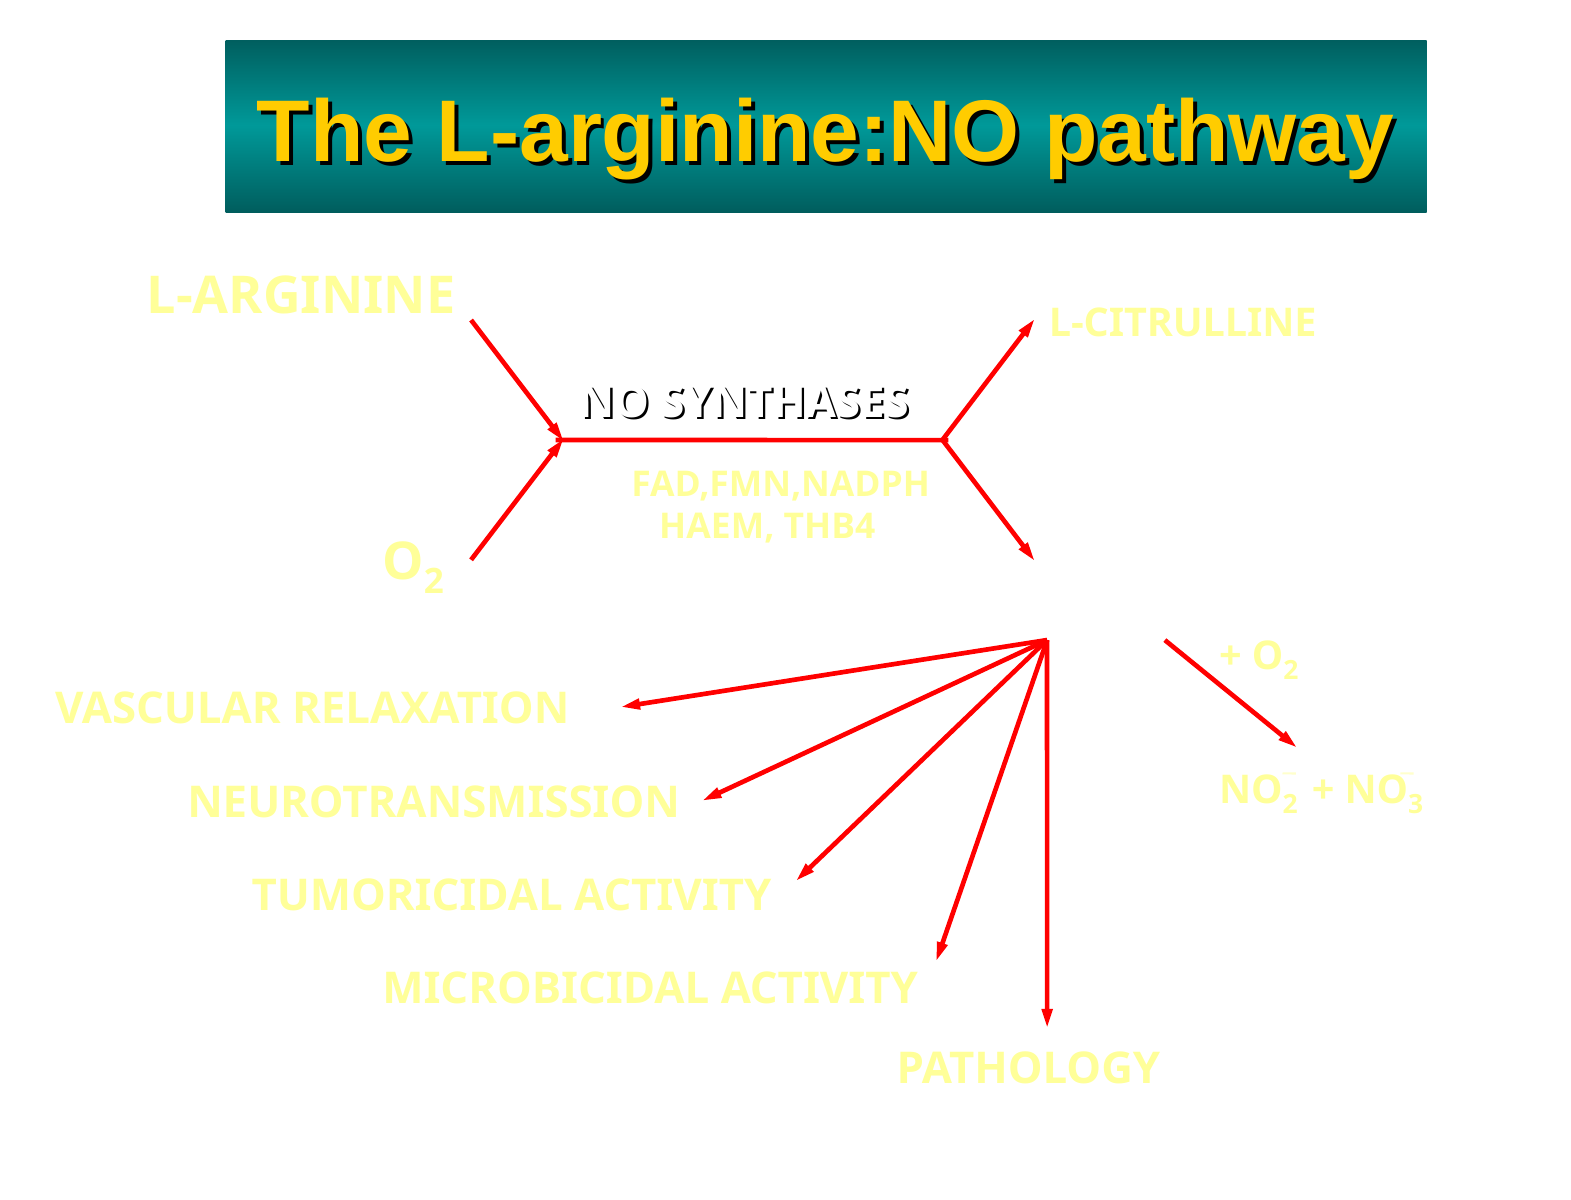

# The L-arginine:NO pathway
L-ARGININE
L-CITRULLINE
NO SYNTHASES
FAD,FMN,NADPH
 HAEM, THB4
O2
NO
+ O2
VASCULAR RELAXATION
NO2 + NO3
NEUROTRANSMISSION
TUMORICIDAL ACTIVITY
MICROBICIDAL ACTIVITY
PATHOLOGY